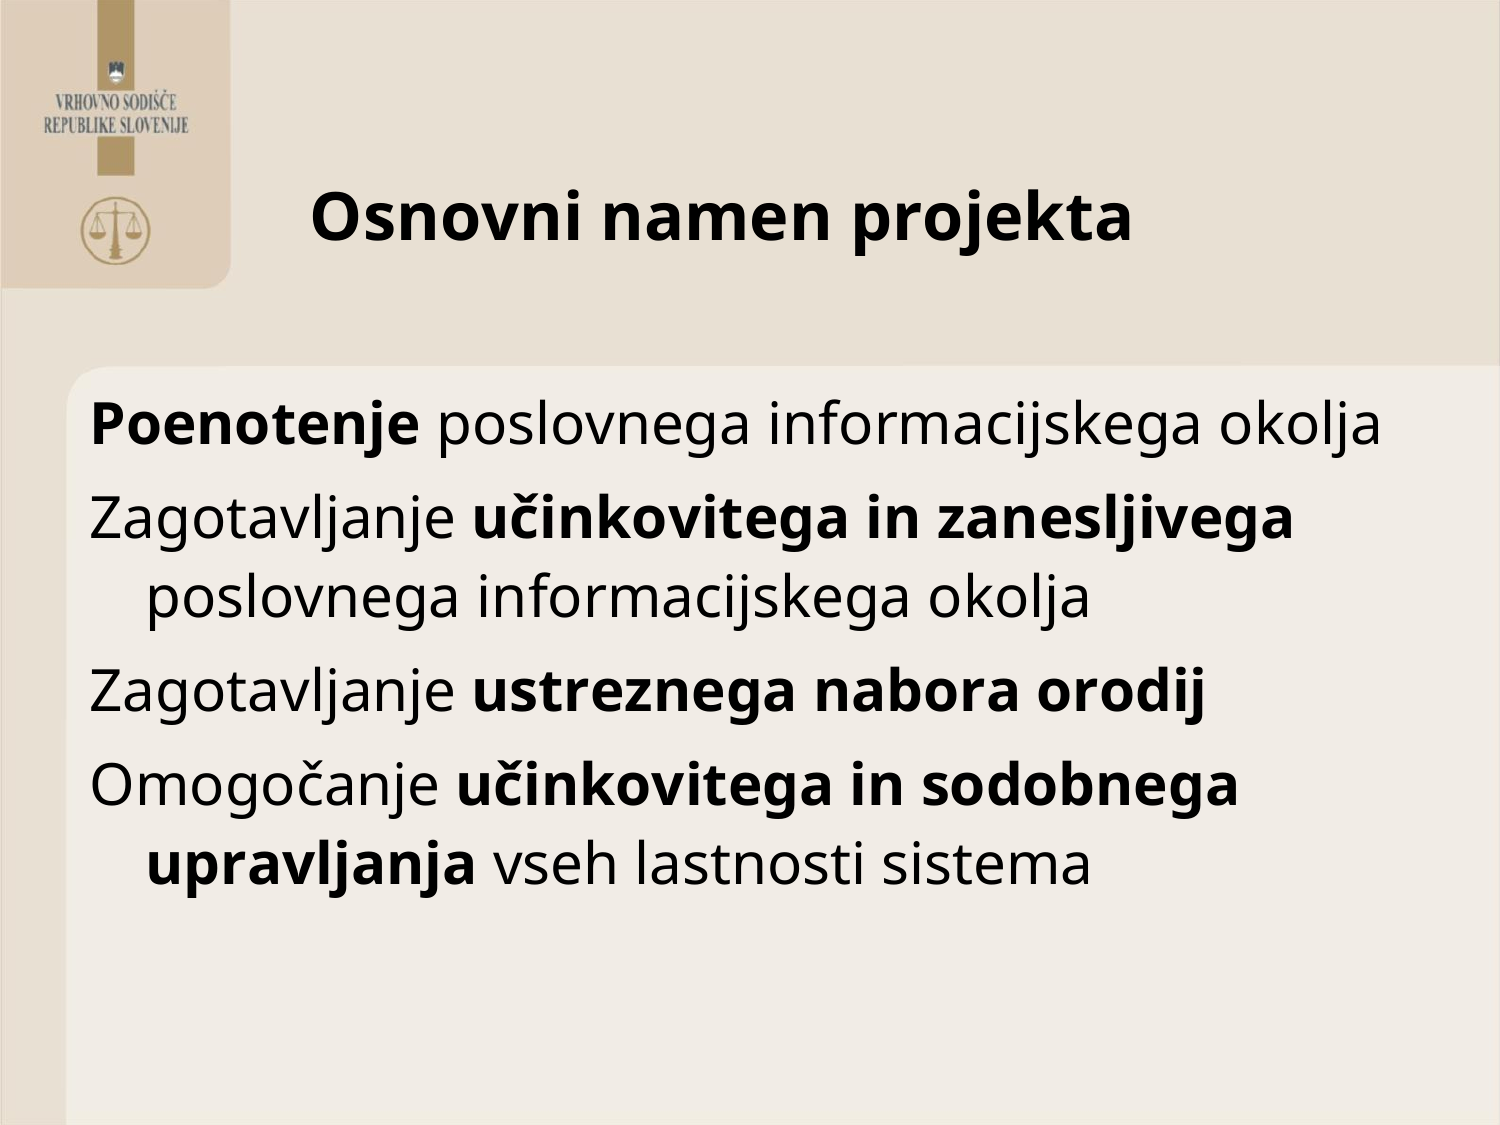

# Osnovni namen projekta
Poenotenje poslovnega informacijskega okolja
Zagotavljanje učinkovitega in zanesljivega poslovnega informacijskega okolja
Zagotavljanje ustreznega nabora orodij
Omogočanje učinkovitega in sodobnega upravljanja vseh lastnosti sistema